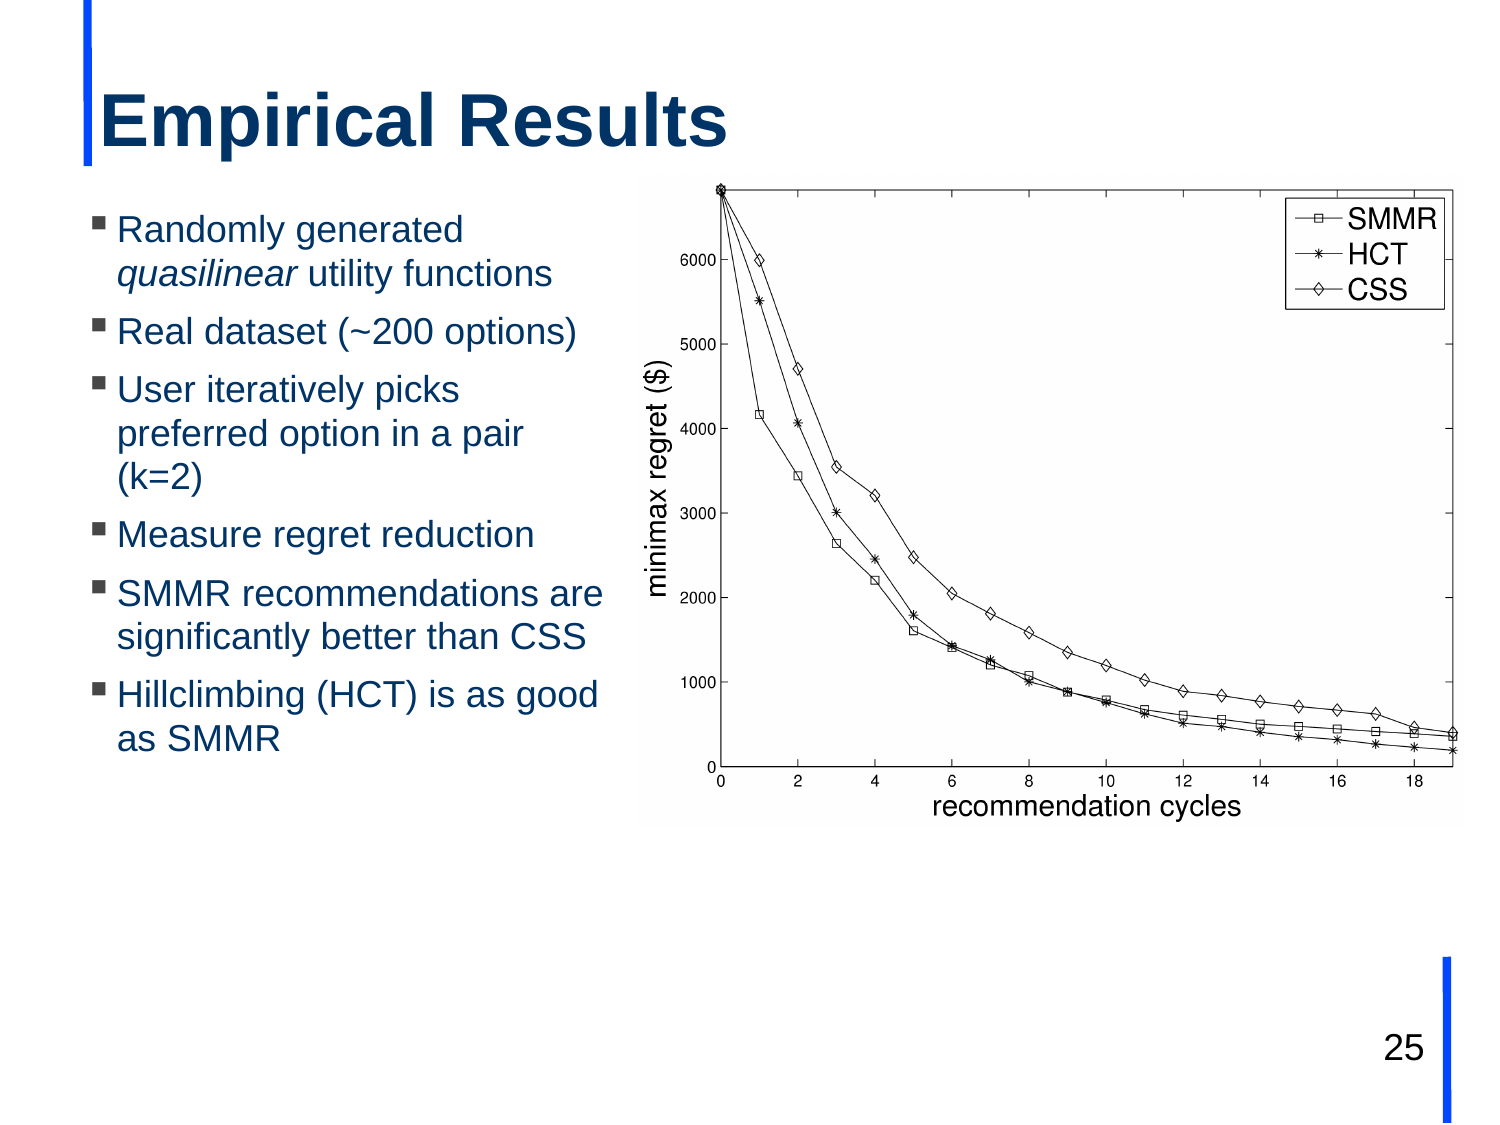

# Empirical Results
Randomly generated quasilinear utility functions
Real dataset (~200 options)
User iteratively picks preferred option in a pair (k=2)
Measure regret reduction
SMMR recommendations are significantly better than CSS
Hillclimbing (HCT) is as good as SMMR
25